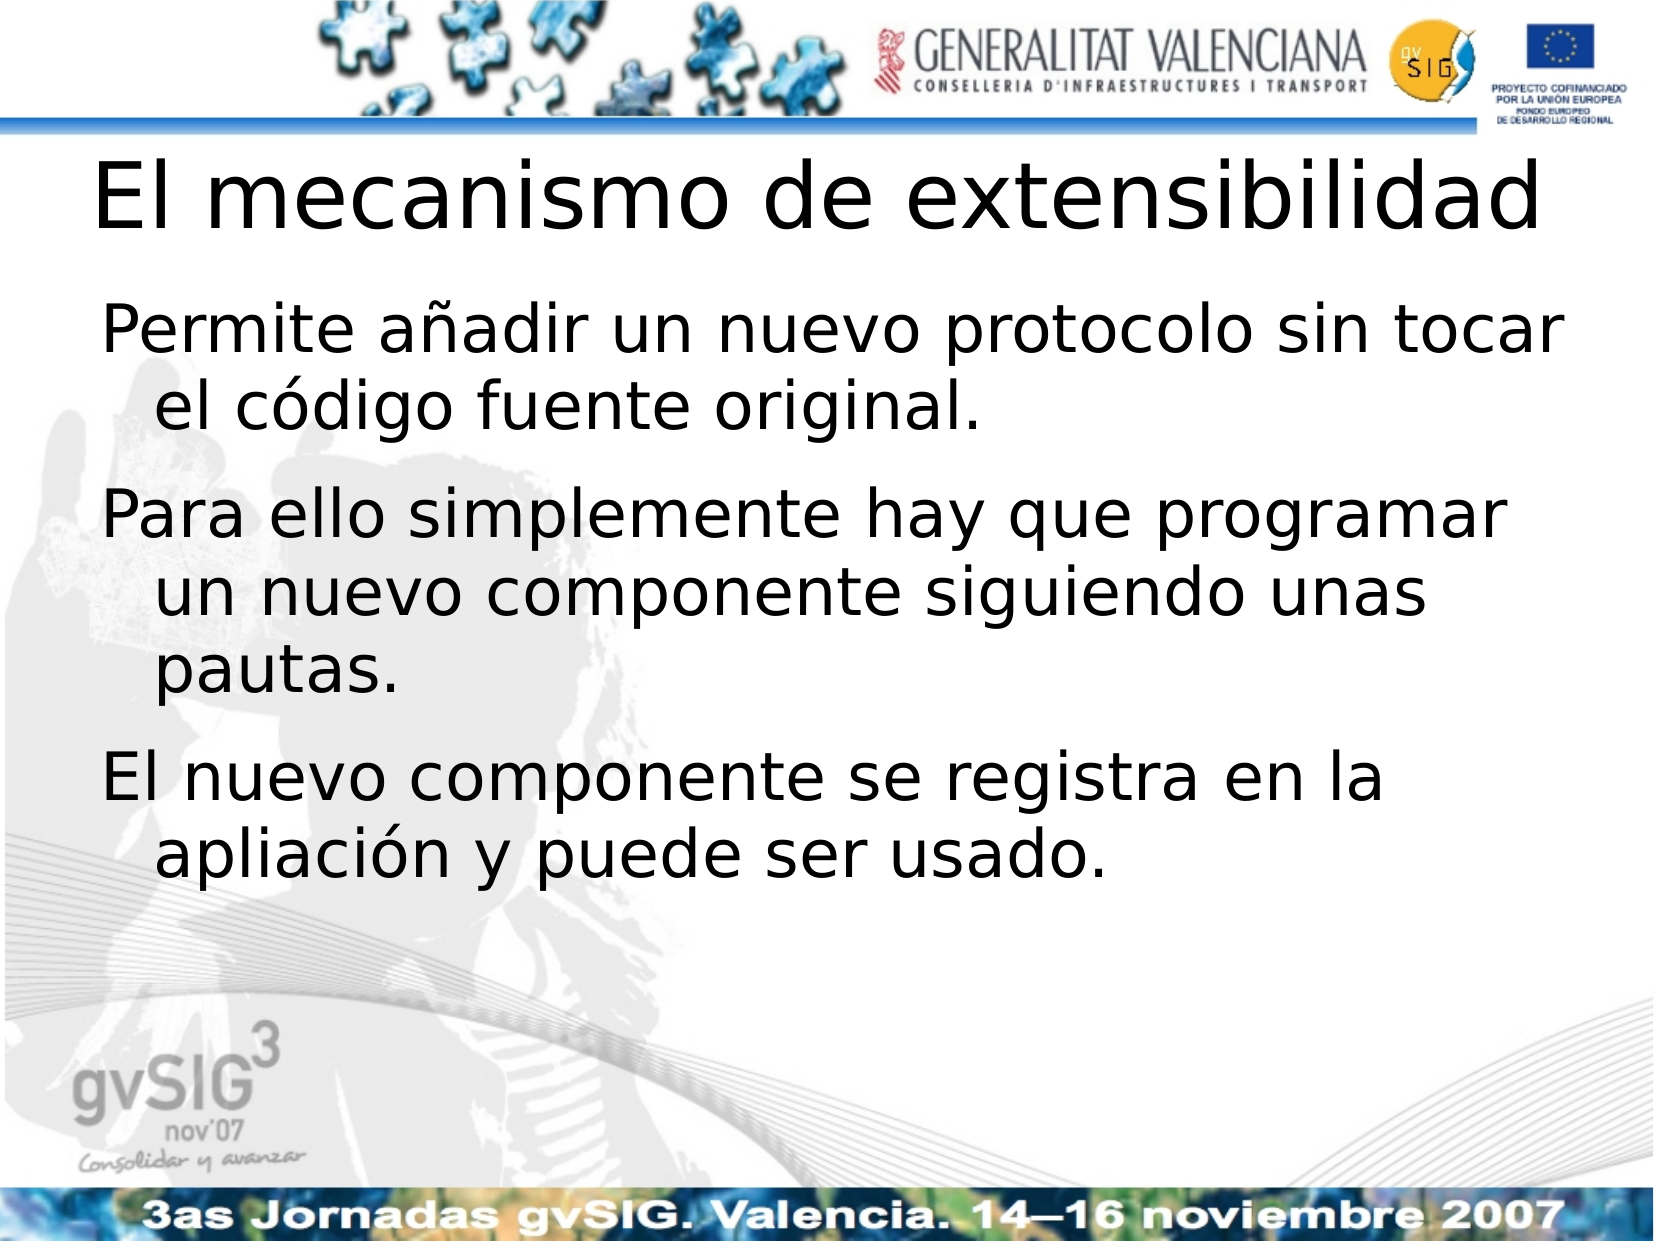

# El mecanismo de extensibilidad
Permite añadir un nuevo protocolo sin tocar el código fuente original.
Para ello simplemente hay que programar un nuevo componente siguiendo unas pautas.
El nuevo componente se registra en la apliación y puede ser usado.